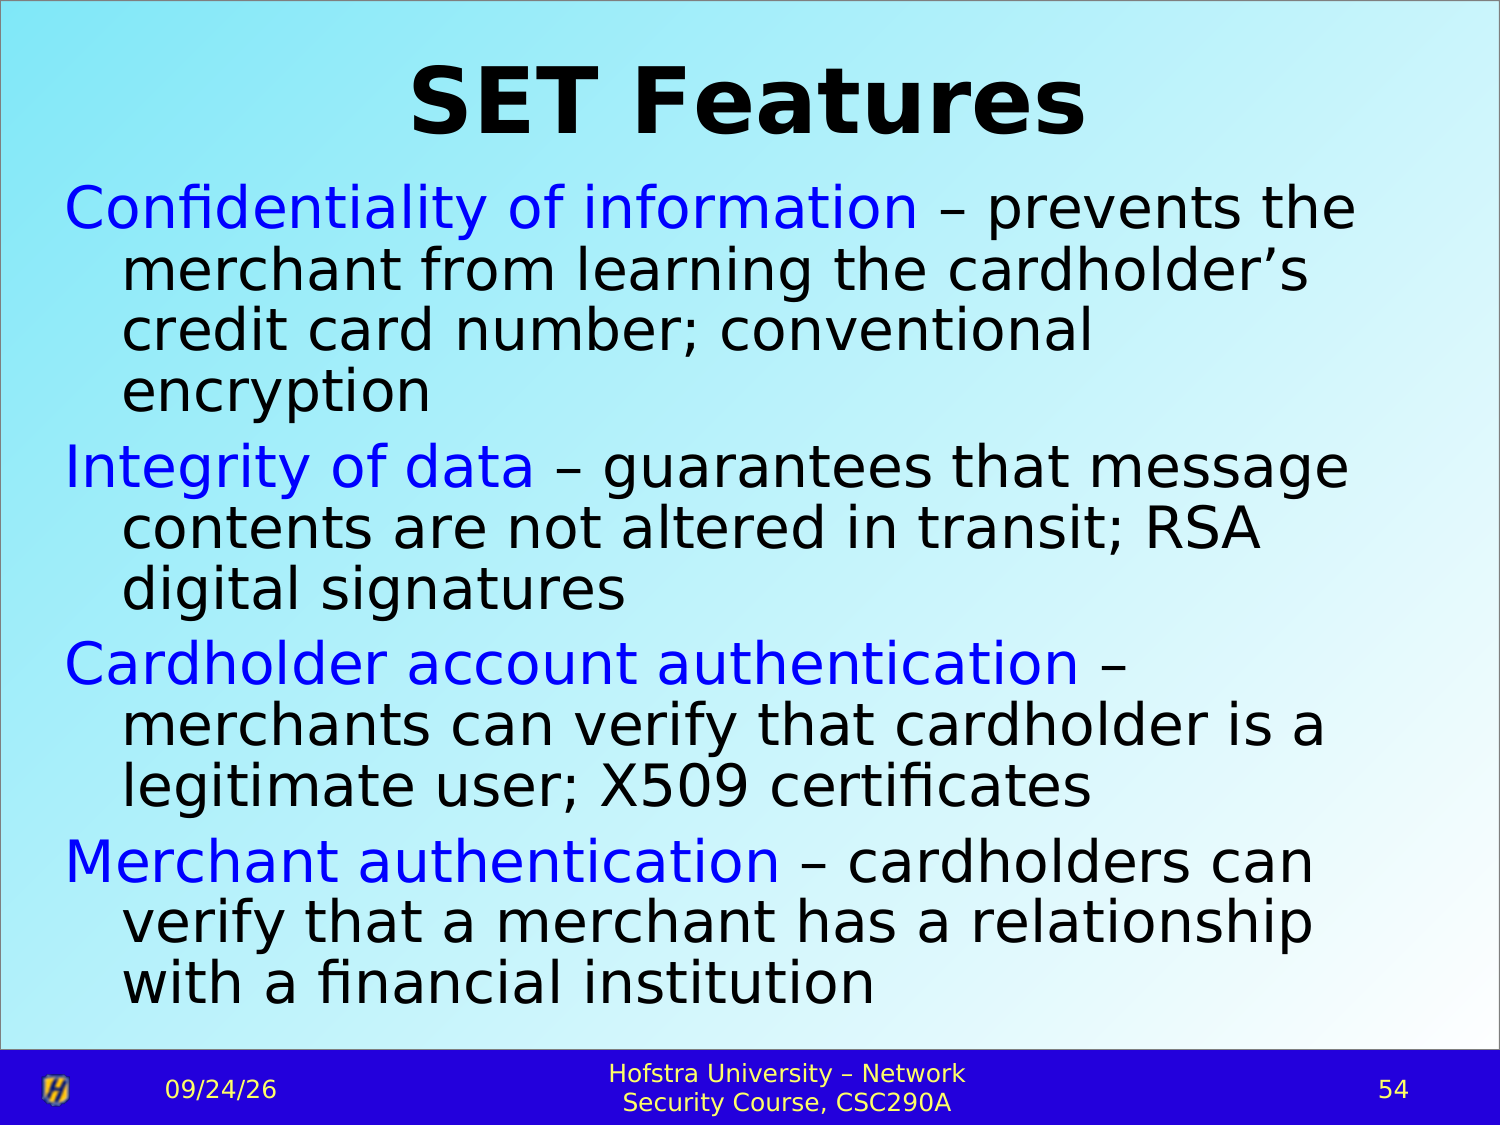

# SET Features
Confidentiality of information – prevents the merchant from learning the cardholder’s credit card number; conventional encryption
Integrity of data – guarantees that message contents are not altered in transit; RSA digital signatures
Cardholder account authentication – merchants can verify that cardholder is a legitimate user; X509 certificates
Merchant authentication – cardholders can verify that a merchant has a relationship with a financial institution
54